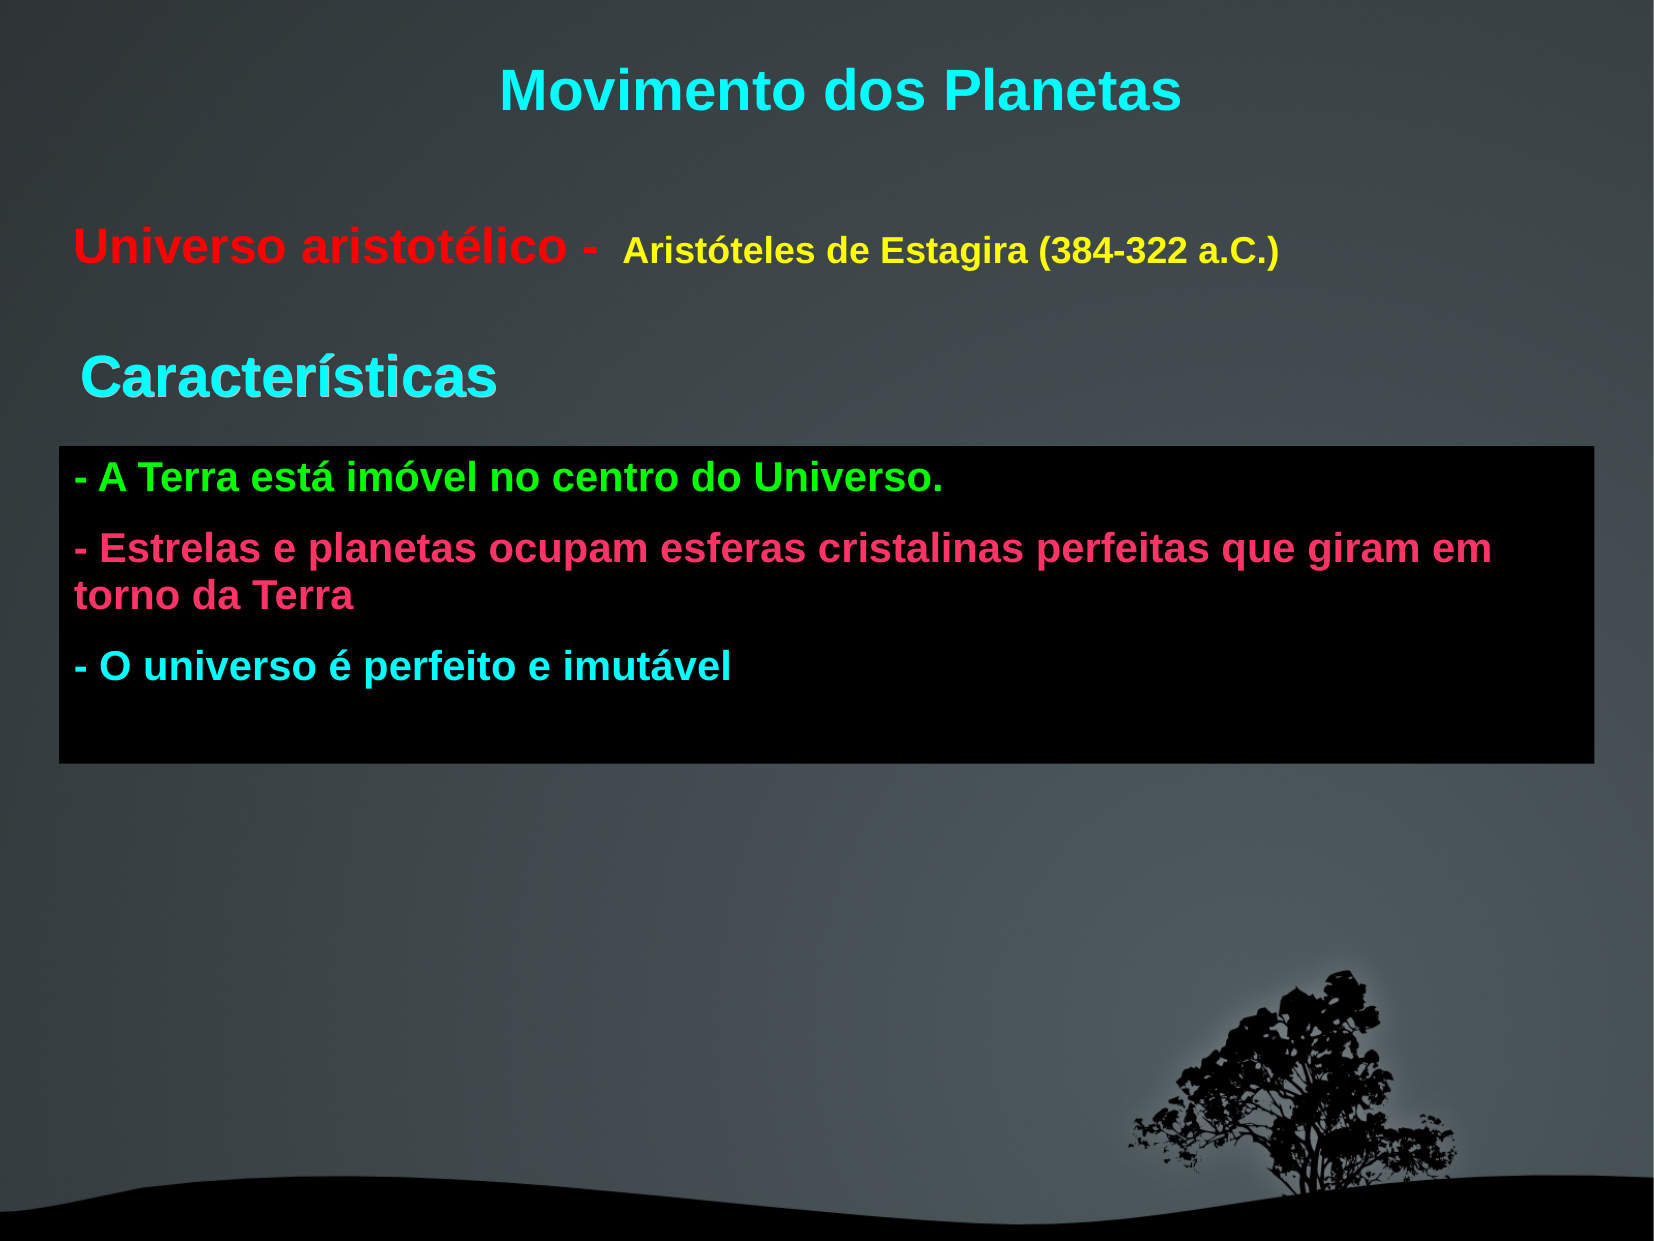

Movimento dos Planetas
Universo aristotélico - Aristóteles de Estagira (384-322 a.C.)
Características
- A Terra está imóvel no centro do Universo.
- Estrelas e planetas ocupam esferas cristalinas perfeitas que giram em torno da Terra
- O universo é perfeito e imutável